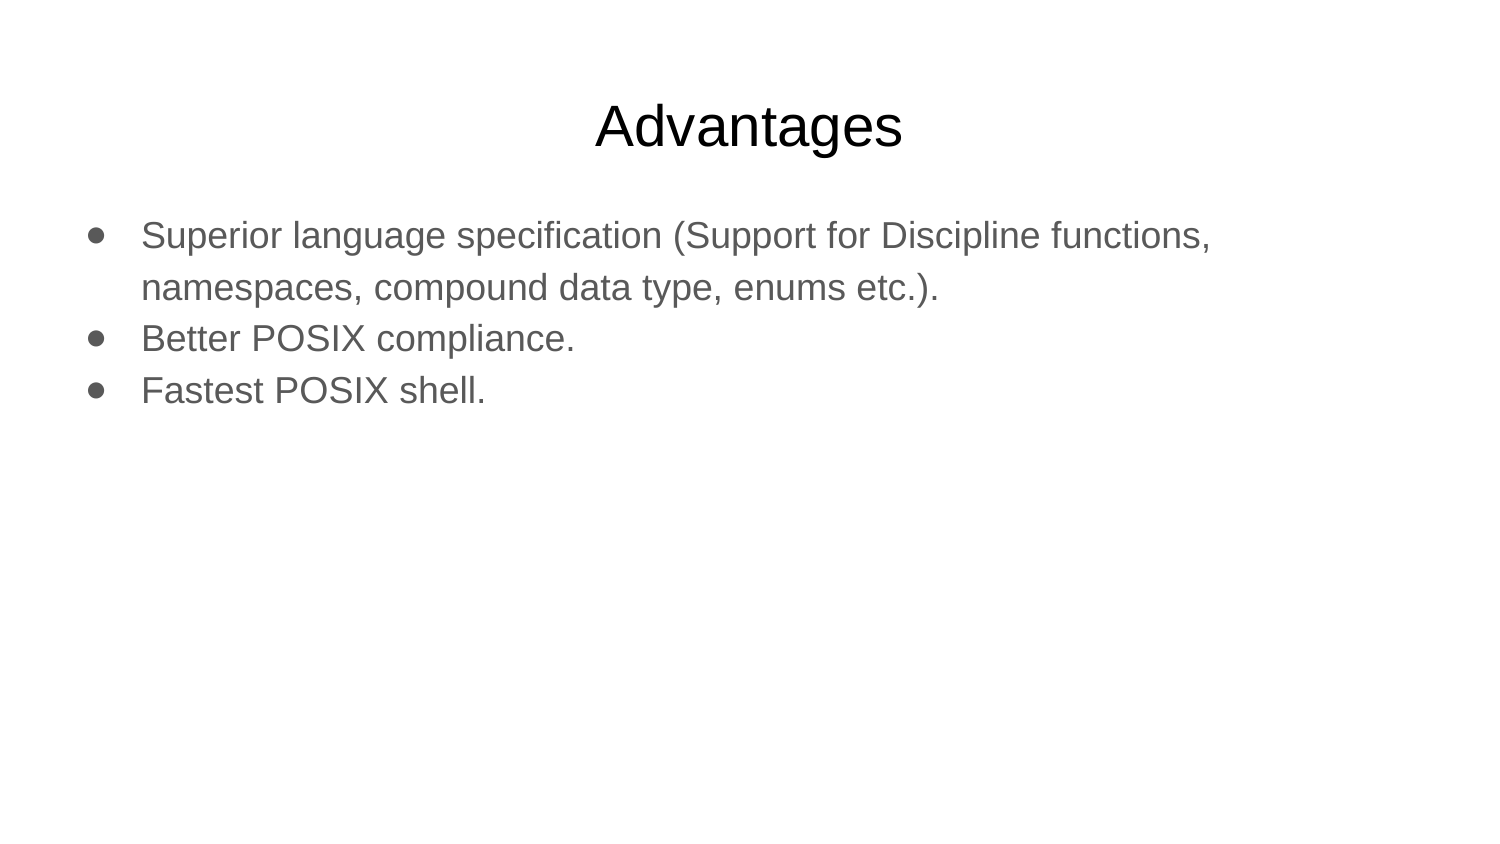

# Advantages
Superior language specification (Support for Discipline functions, namespaces, compound data type, enums etc.).
Better POSIX compliance.
Fastest POSIX shell.